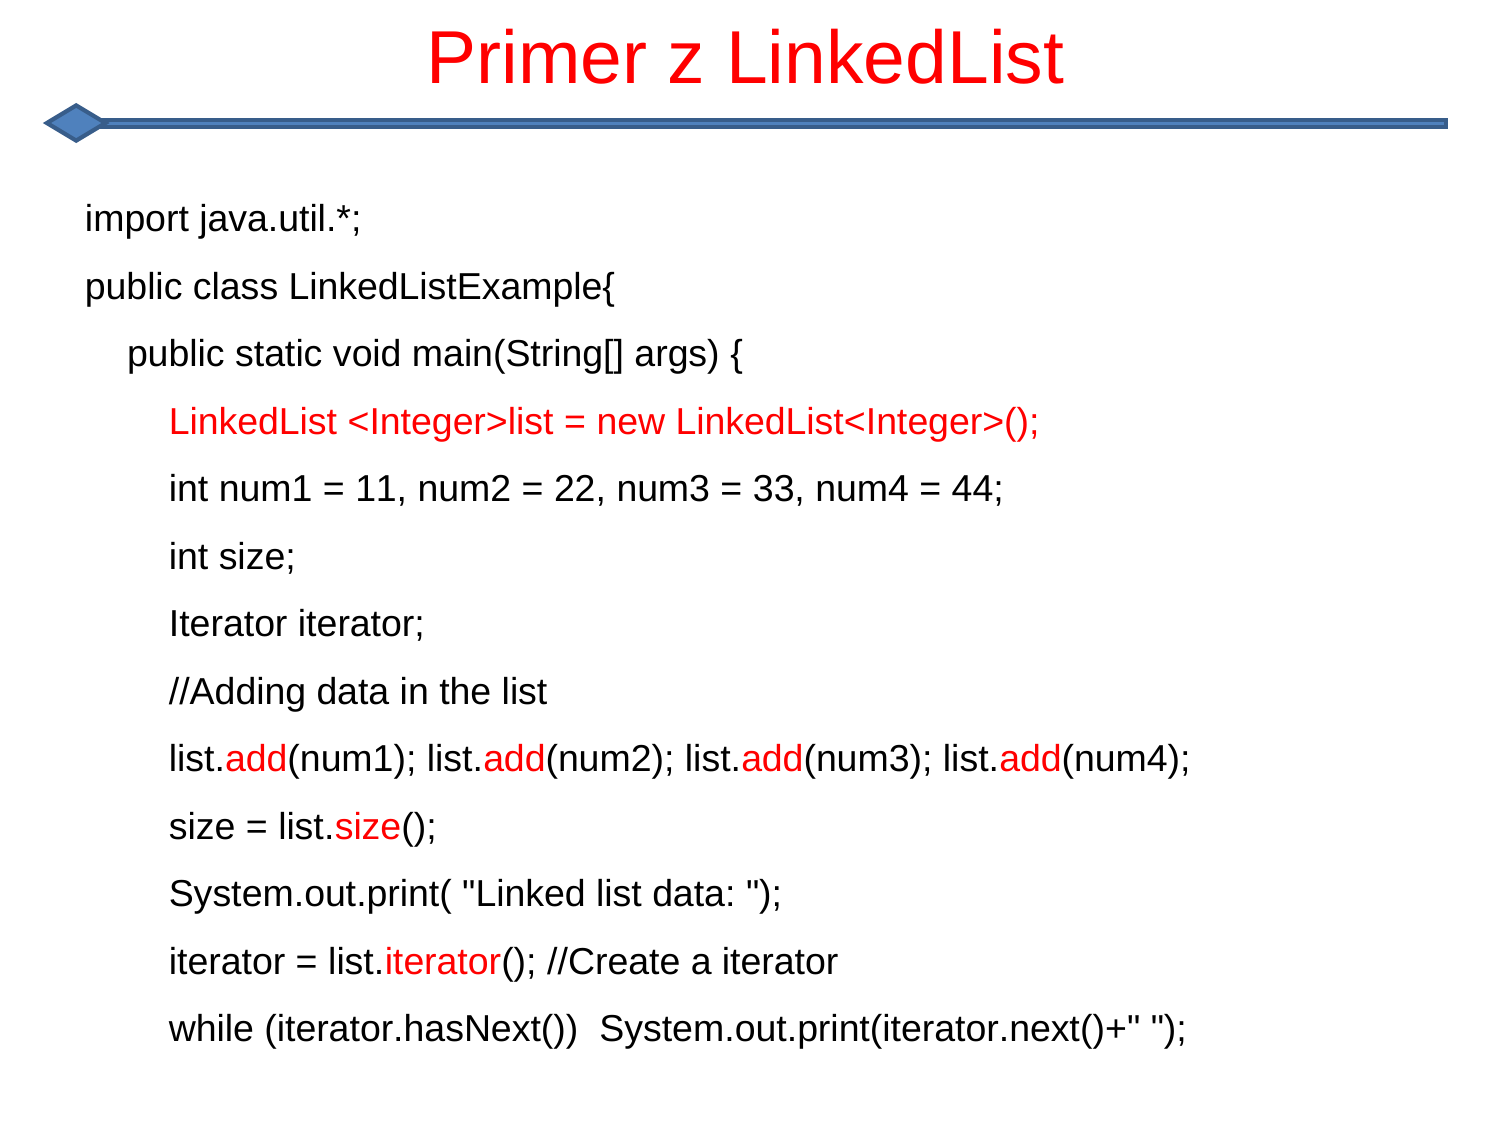

# Primer z LinkedList
import java.util.*;
public class LinkedListExample{
 public static void main(String[] args) {
 LinkedList <Integer>list = new LinkedList<Integer>();
 int num1 = 11, num2 = 22, num3 = 33, num4 = 44;
 int size;
 Iterator iterator;
 //Adding data in the list
 list.add(num1); list.add(num2); list.add(num3); list.add(num4);
 size = list.size();
 System.out.print( "Linked list data: ");
 iterator = list.iterator(); //Create a iterator
 while (iterator.hasNext()) System.out.print(iterator.next()+" ");